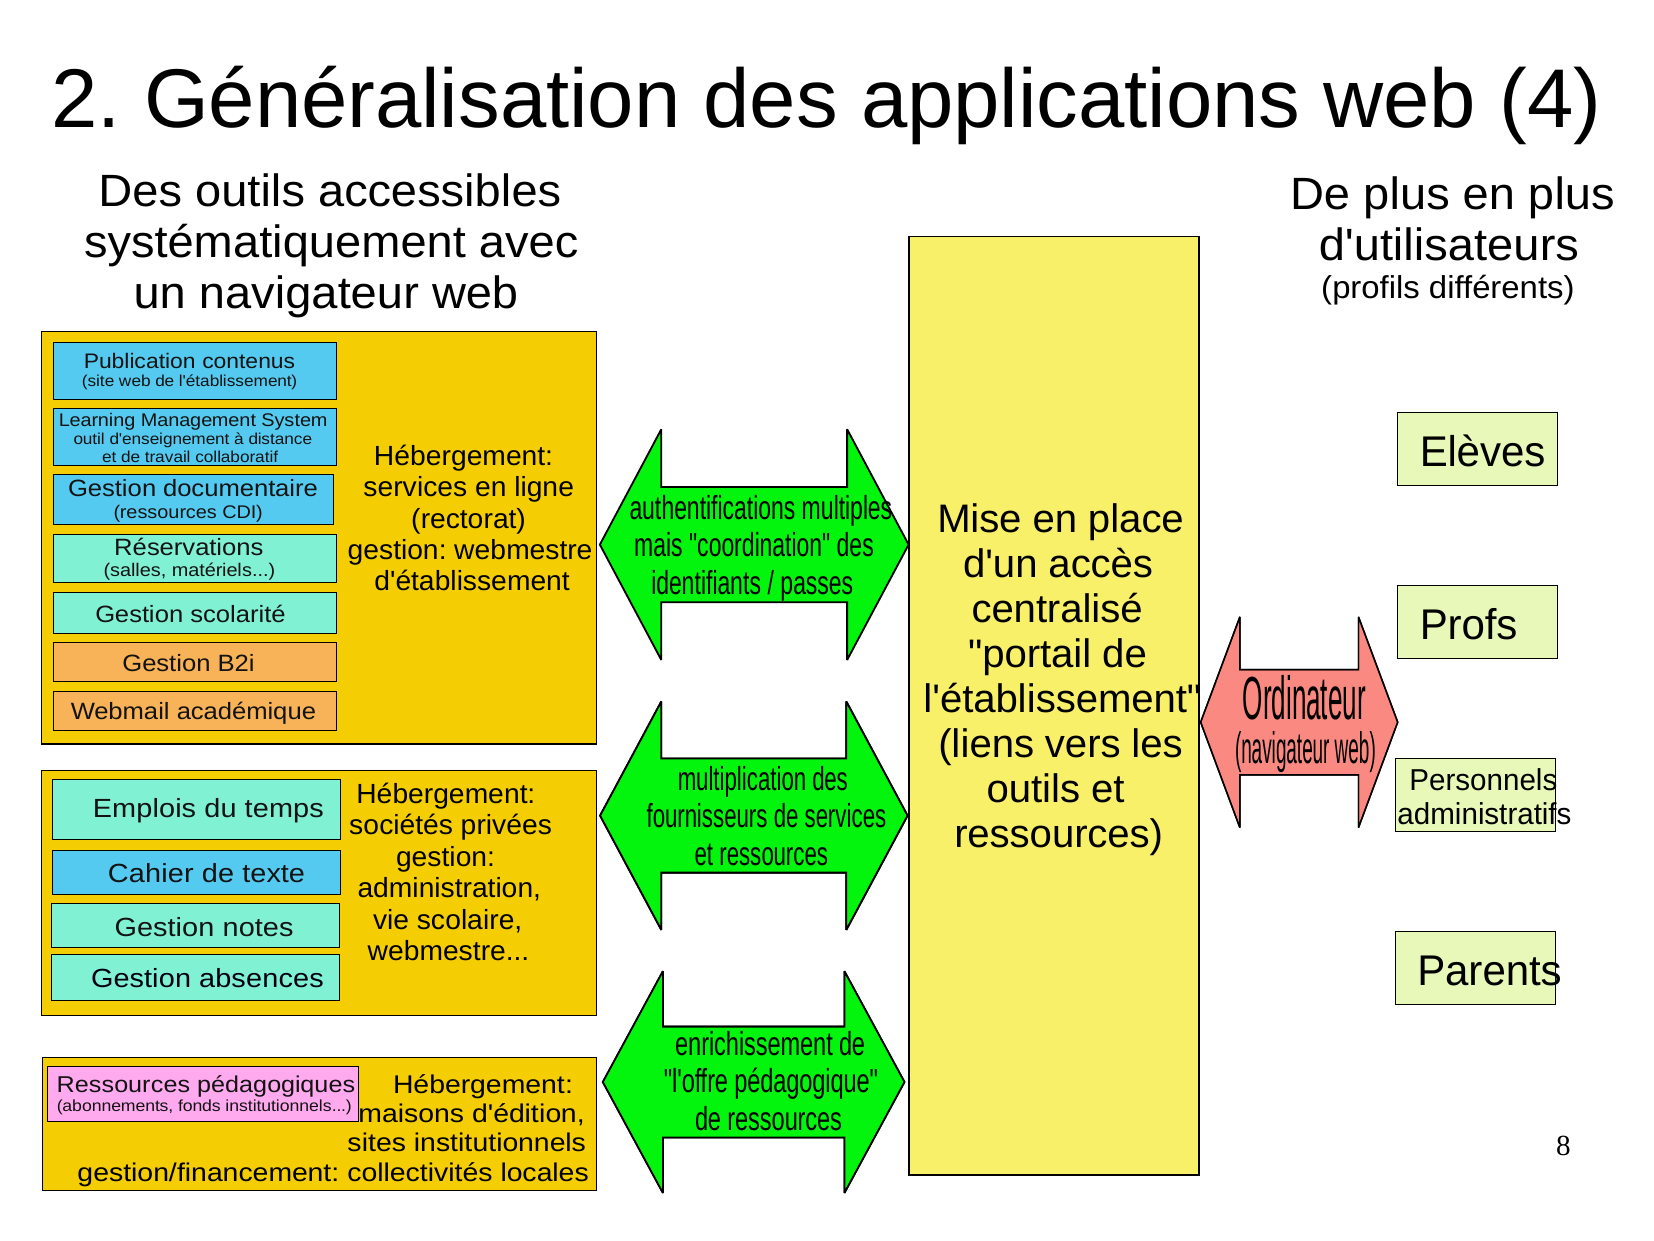

# 2. Généralisation des applications web (4)
Des outils accessibles
De plus en plus
systématiquement avec
d'utilisateurs
un navigateur web
(profils différents)
Publication contenus
(site web de l'établissement)
Learning Management System
Elèves
outil d'enseignement à distance
Hébergement:
et de travail collaboratif
services en ligne
Gestion documentaire
authentifications multiples
Mise en place
(ressources CDI)
 (rectorat)
mais "coordination" des
Réservations
gestion: webmestre
d'un accès
(salles, matériels...)
identifiants / passes
 d'établissement
centralisé
Profs
Gestion scolarité
"portail de
Gestion B2i
Ordinateur
l'établissement"
Webmail académique
(liens vers les
(navigateur web)
multiplication des
Personnels
outils et
Hébergement:
Emplois du temps
administratifs
fournisseurs de services
sociétés privées
ressources)
et ressources
gestion:
Cahier de texte
administration,
vie scolaire,
Gestion notes
webmestre...
Parents
Gestion absences
enrichissement de
"l'offre pédagogique"
Hébergement:
Ressources pédagogiques
(abonnements, fonds institutionnels...)
maisons d'édition,
de ressources
sites institutionnels
8
gestion/financement: collectivités locales